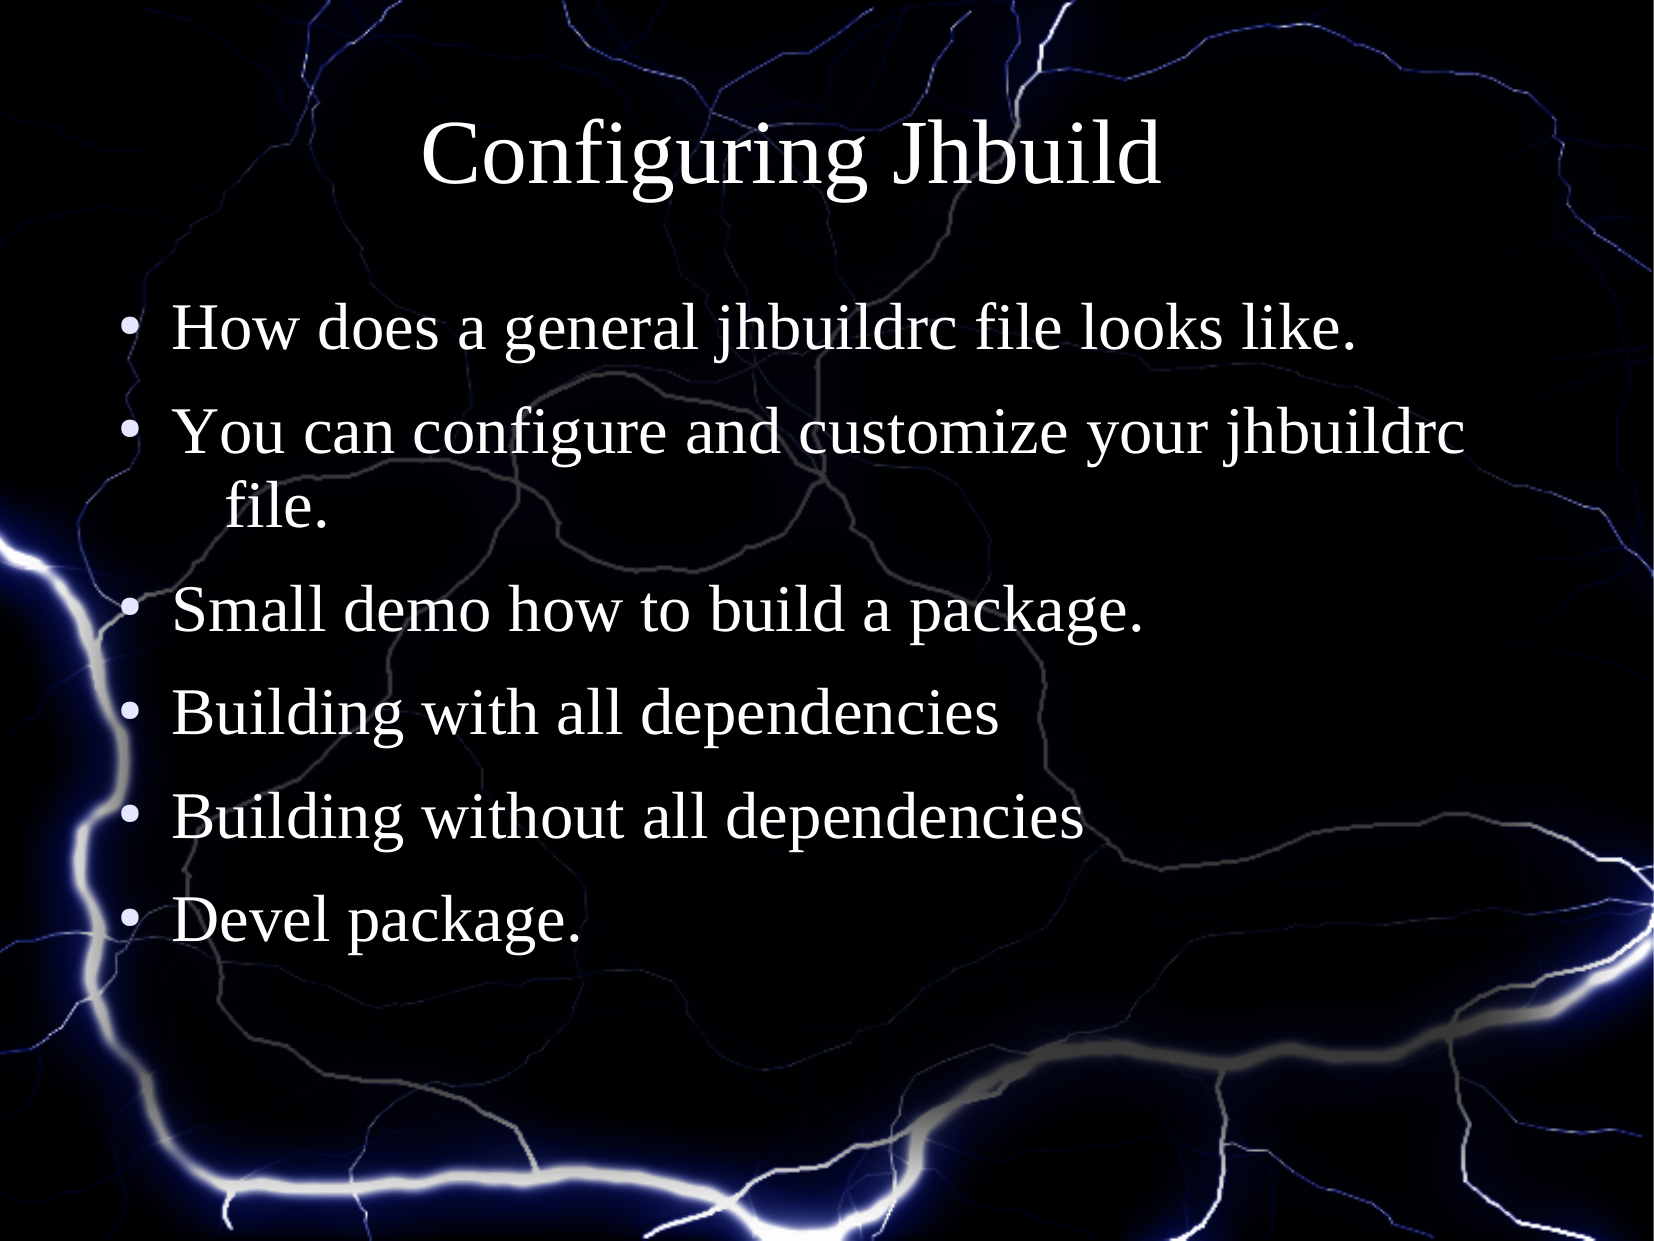

# Configuring Jhbuild
How does a general jhbuildrc file looks like.
You can configure and customize your jhbuildrc file.
Small demo how to build a package.
Building with all dependencies
Building without all dependencies
Devel package.